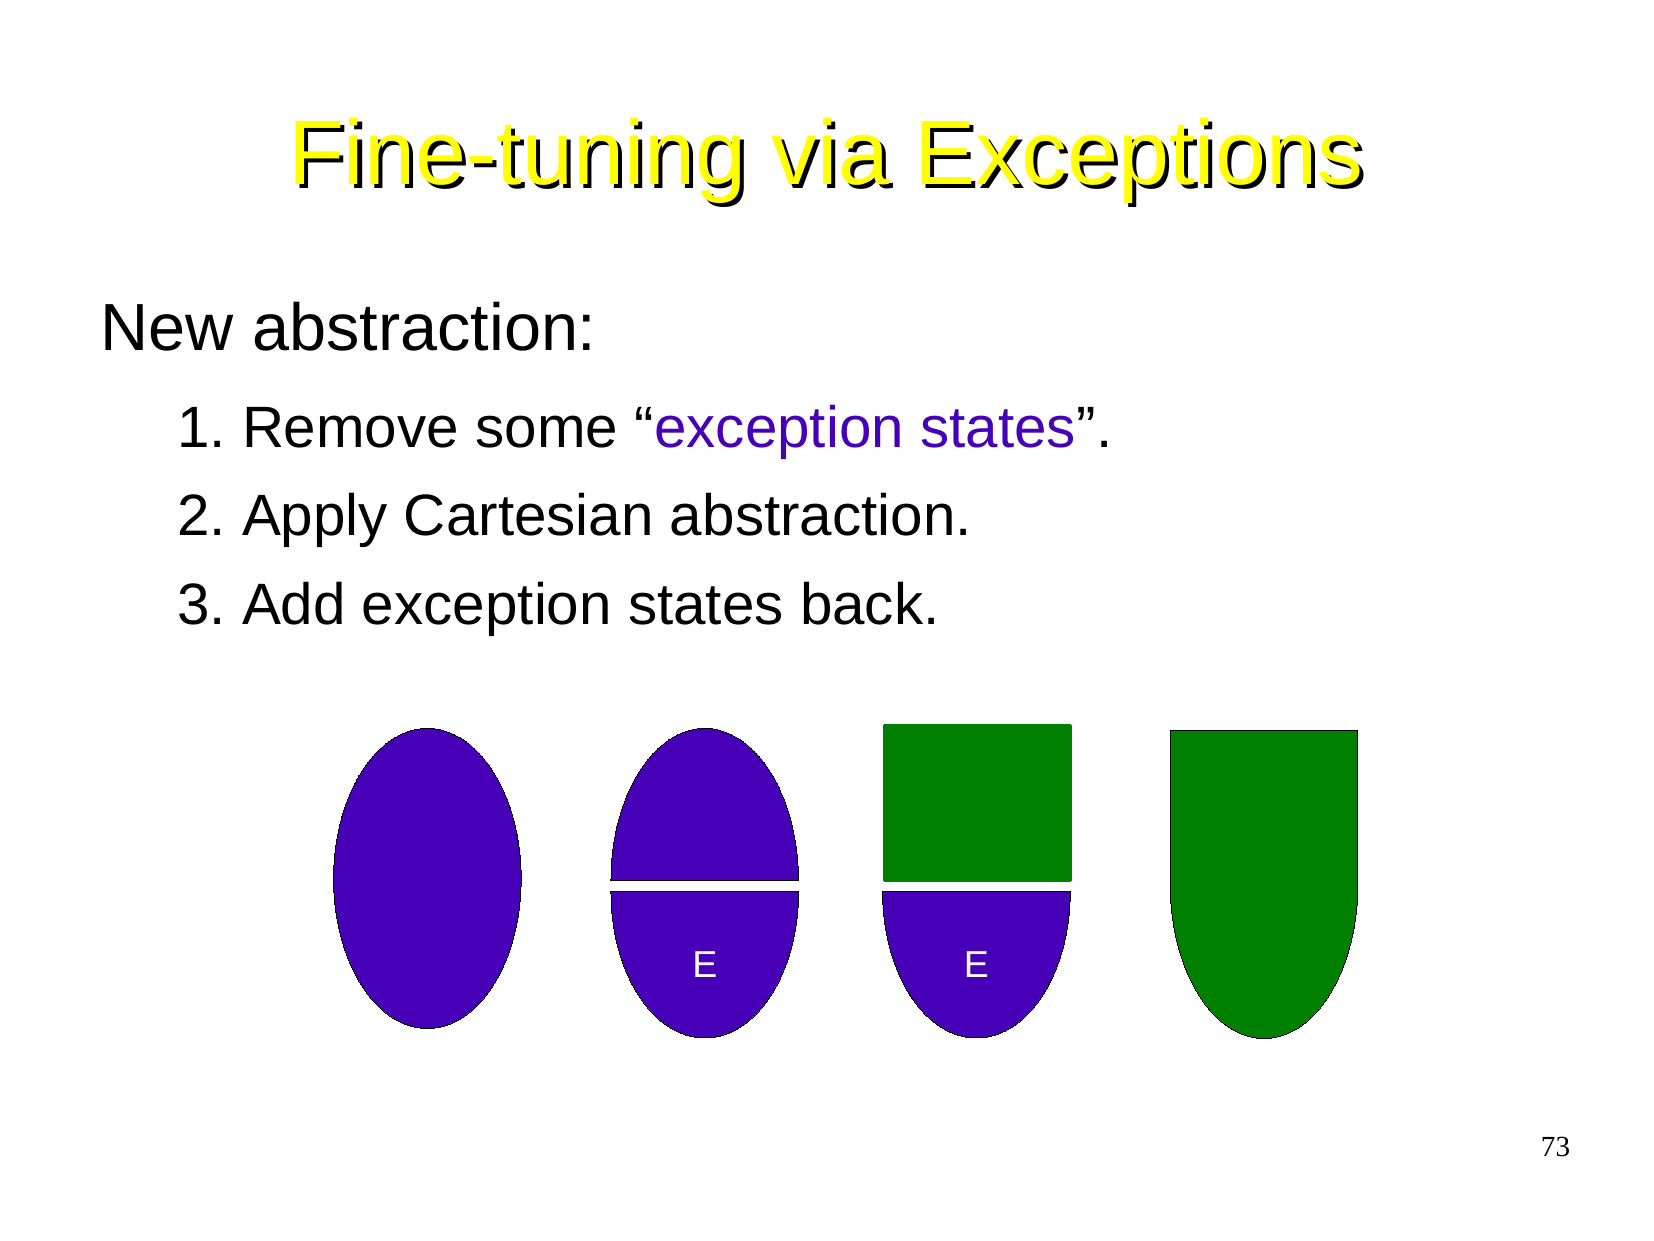

Fine-tuning via Exceptions
# New abstraction:
 Remove some “exception states”.
 Apply Cartesian abstraction.
 Add exception states back.
E
E
73